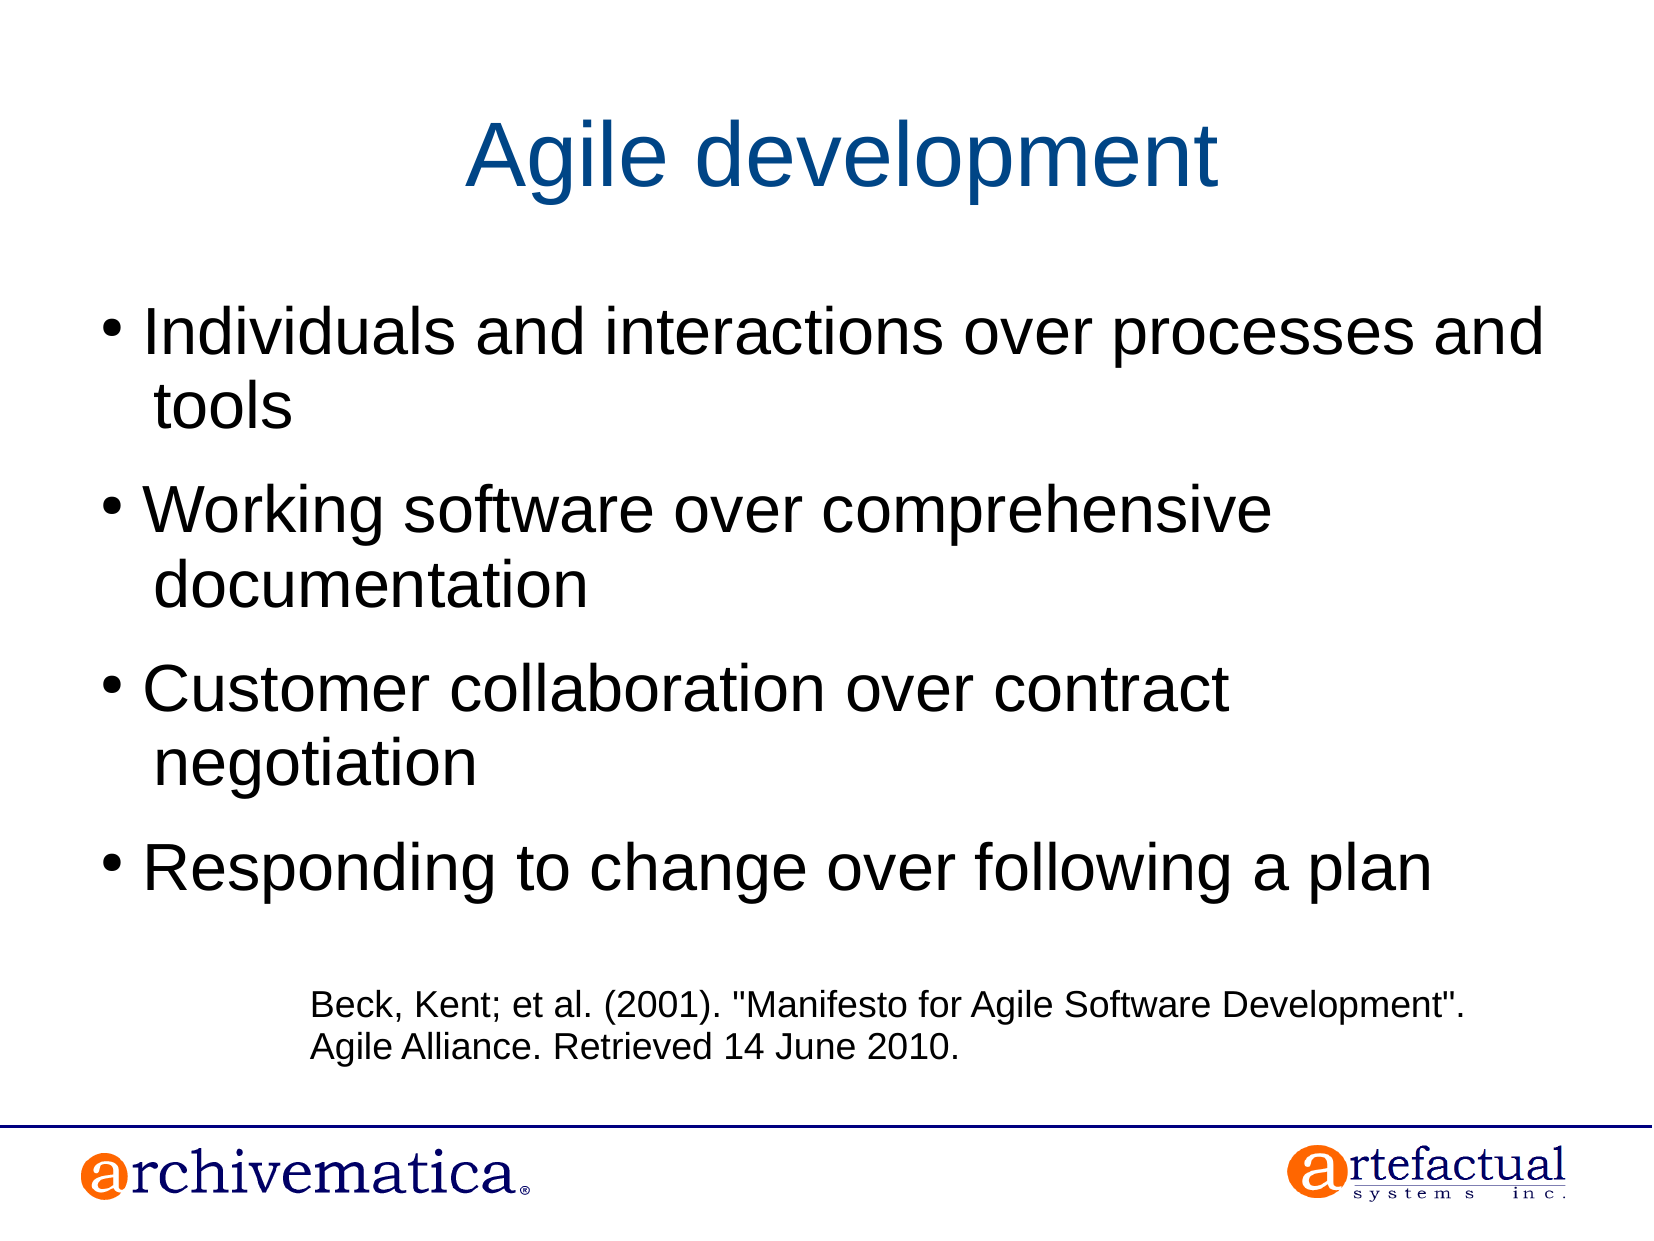

# Agile development
 Individuals and interactions over processes and tools
 Working software over comprehensive documentation
 Customer collaboration over contract negotiation
 Responding to change over following a plan
Beck, Kent; et al. (2001). "Manifesto for Agile Software Development". Agile Alliance. Retrieved 14 June 2010.